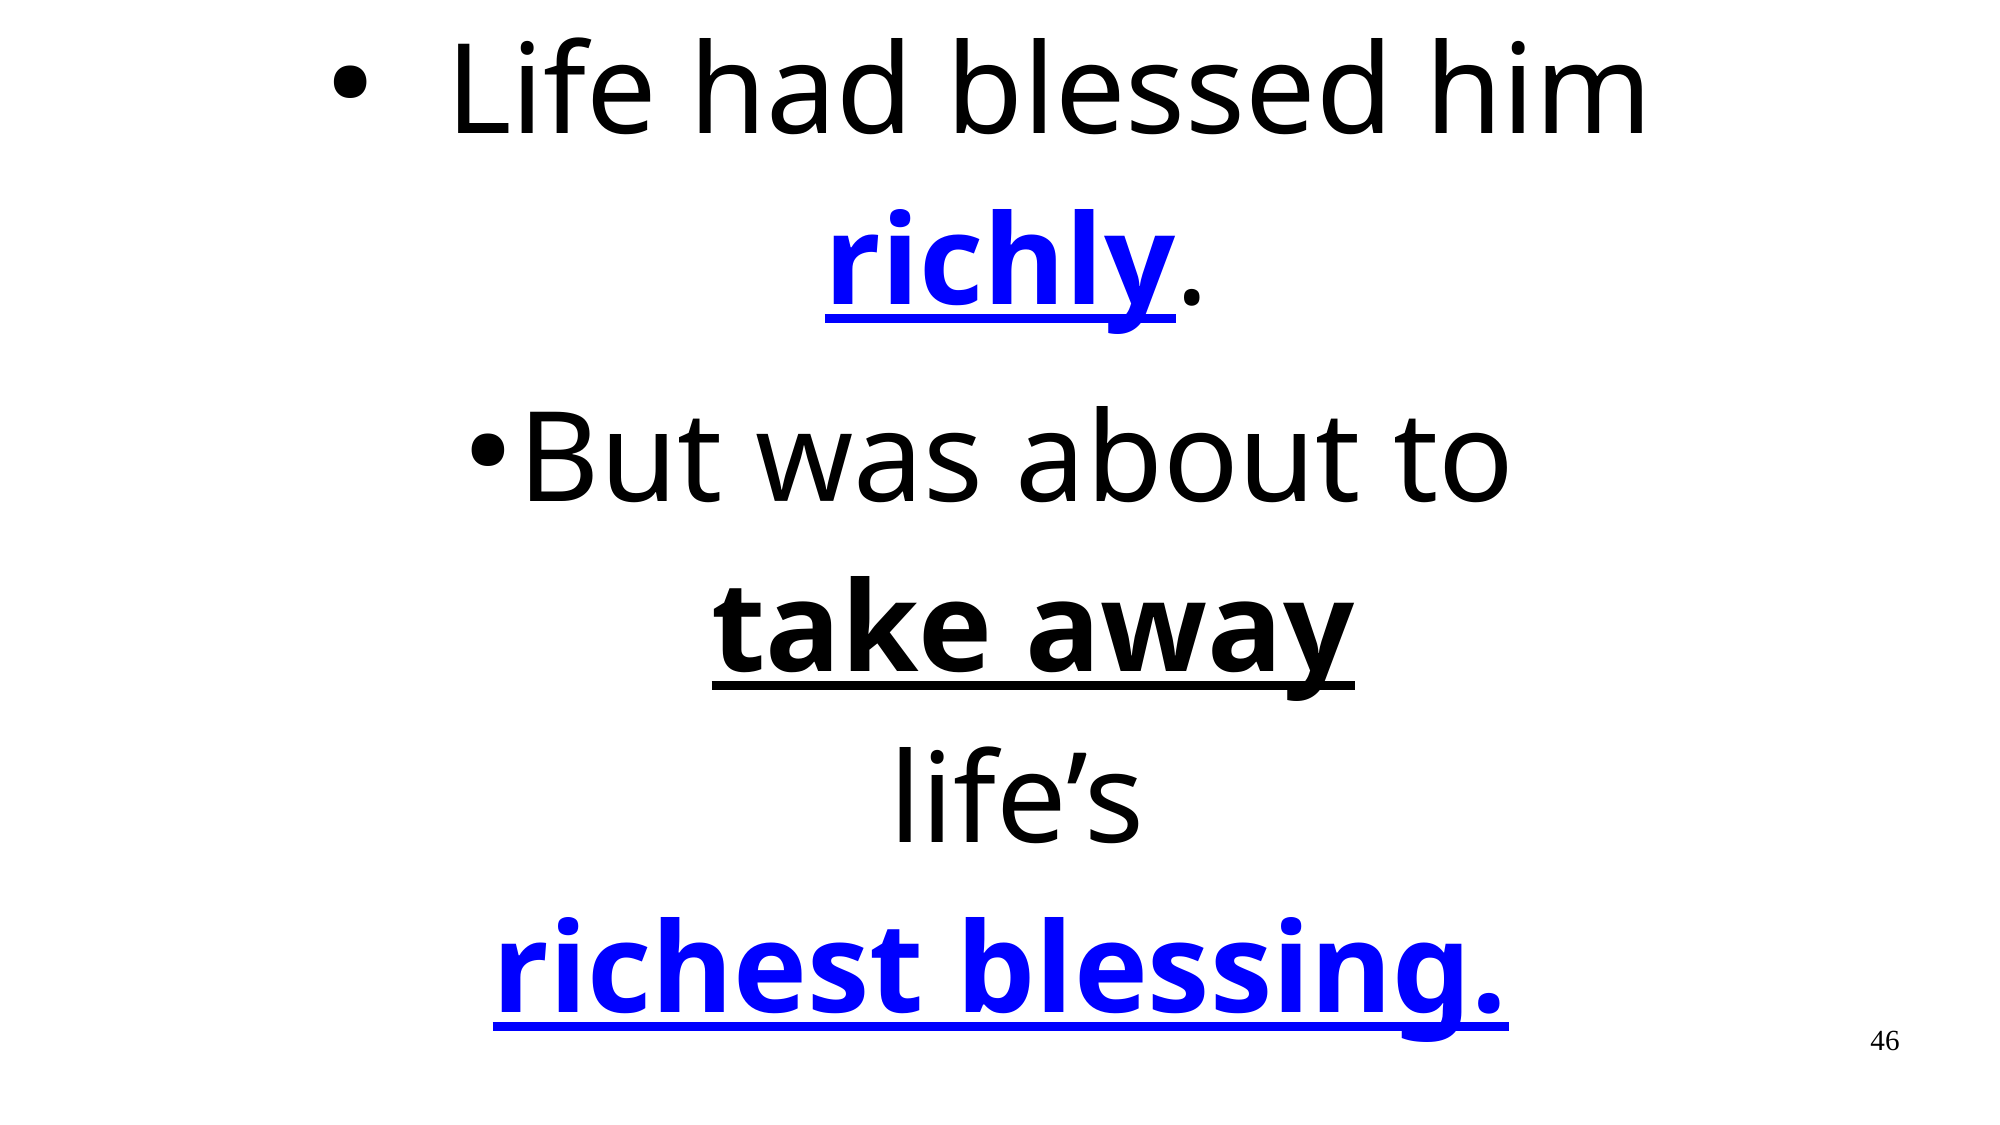

# Life had blessed him richly.
But was about to
take away
life’s
richest blessing.
46